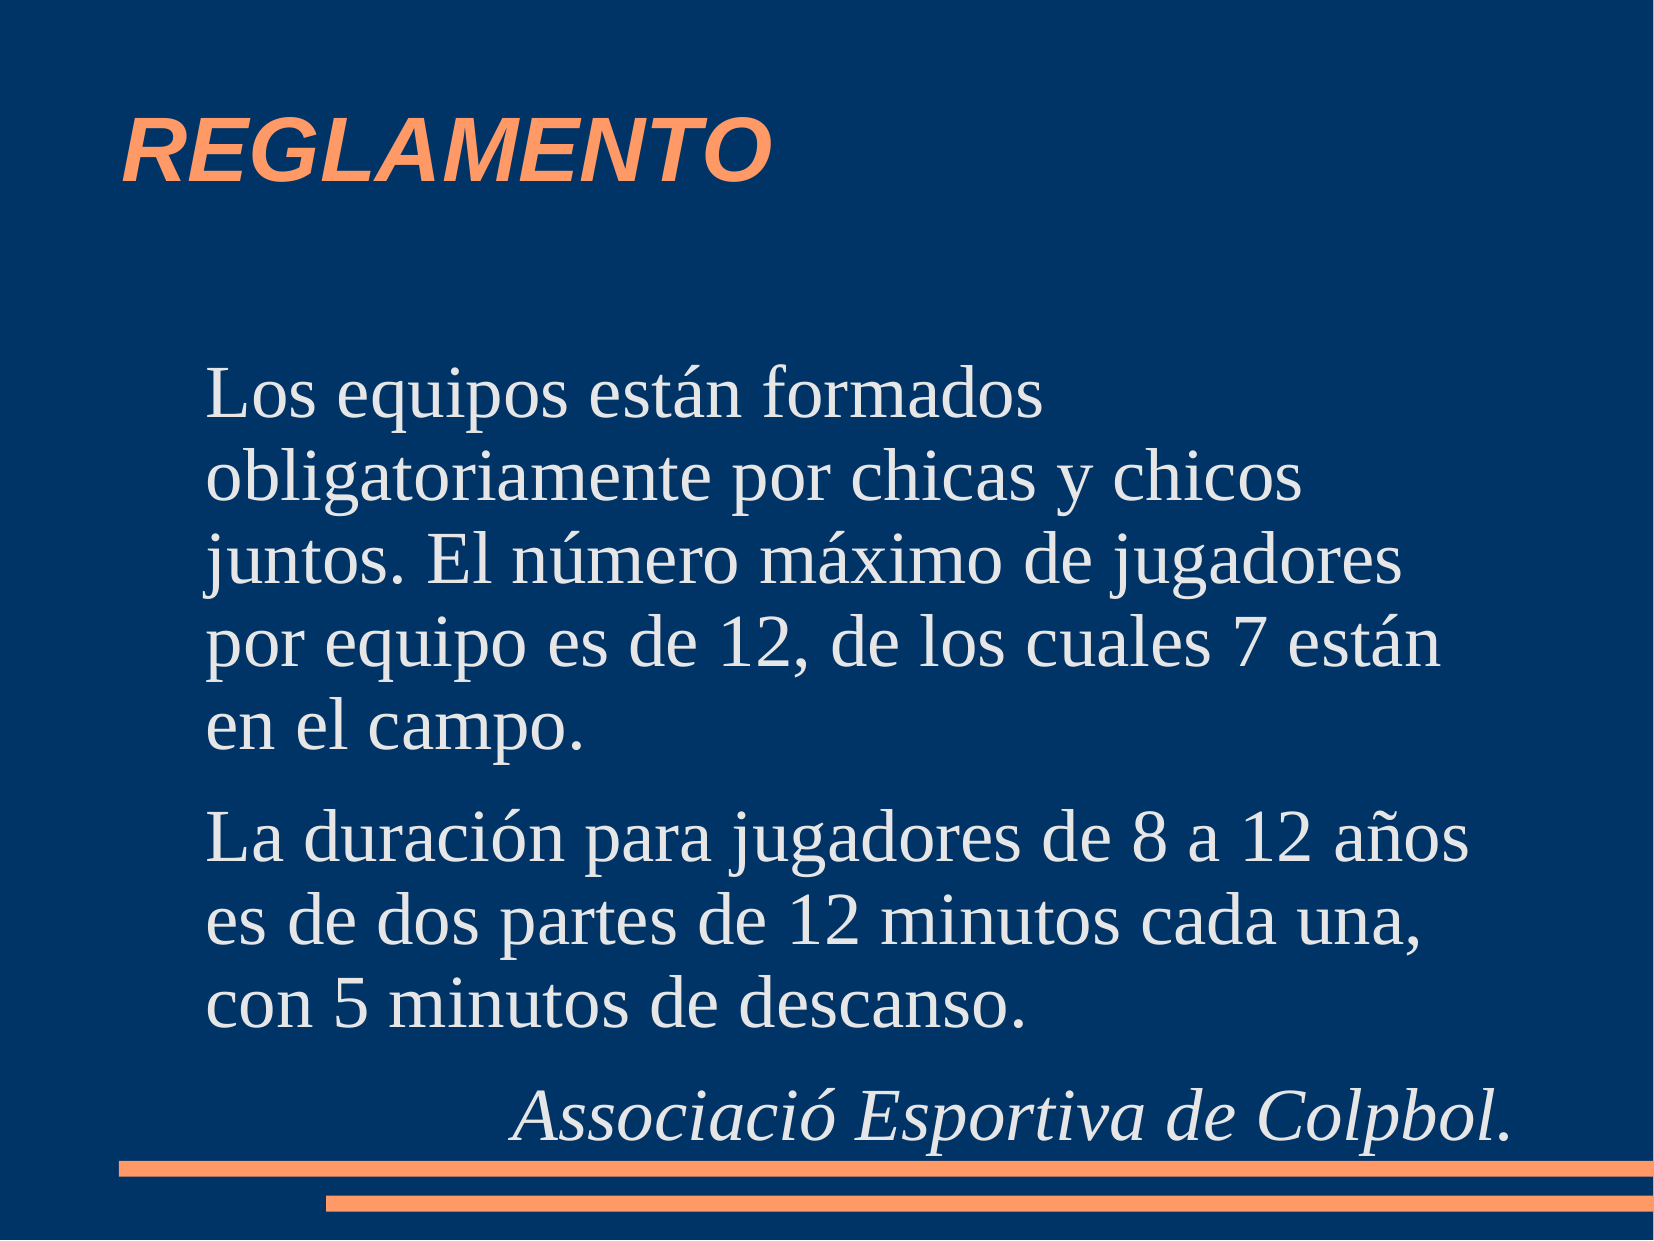

# REGLAMENTO
Los equipos están formados obligatoriamente por chicas y chicos juntos. El número máximo de jugadores por equipo es de 12, de los cuales 7 están en el campo.
La duración para jugadores de 8 a 12 años es de dos partes de 12 minutos cada una, con 5 minutos de descanso.
Associació Esportiva de Colpbol.